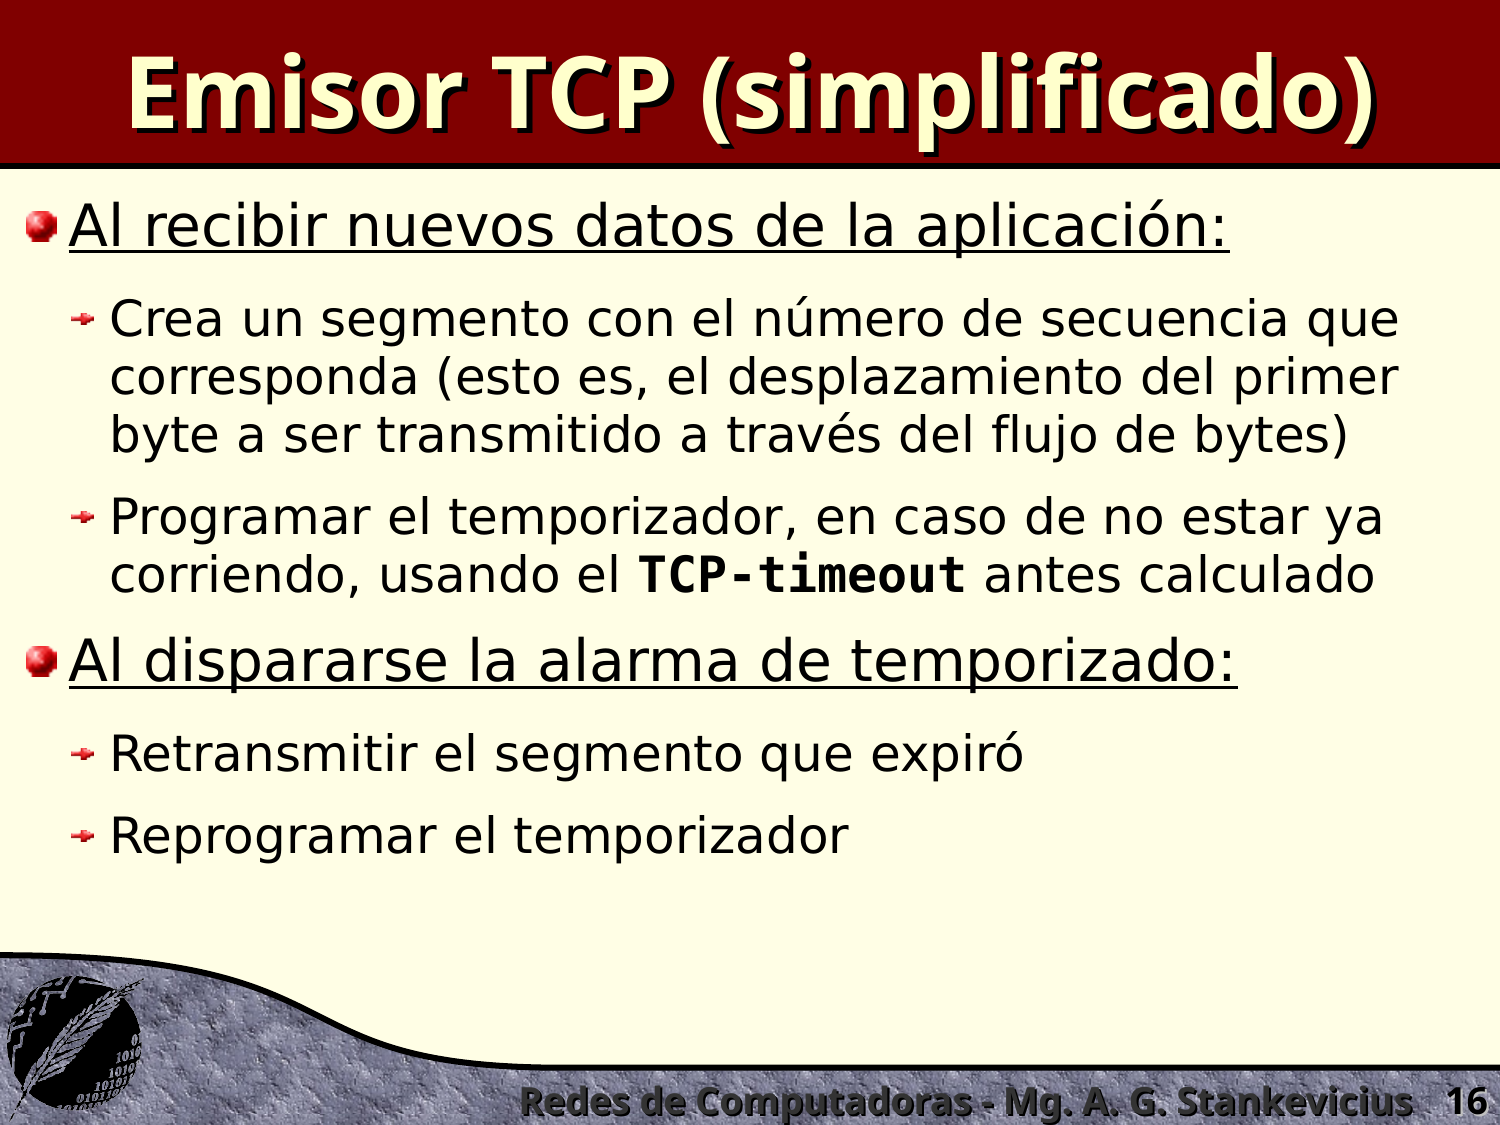

# Emisor TCP (simplificado)
Al recibir nuevos datos de la aplicación:
Crea un segmento con el número de secuencia que corresponda (esto es, el desplazamiento del primer byte a ser transmitido a través del flujo de bytes)
Programar el temporizador, en caso de no estar ya corriendo, usando el TCP-timeout antes calculado
Al dispararse la alarma de temporizado:
Retransmitir el segmento que expiró
Reprogramar el temporizador
16